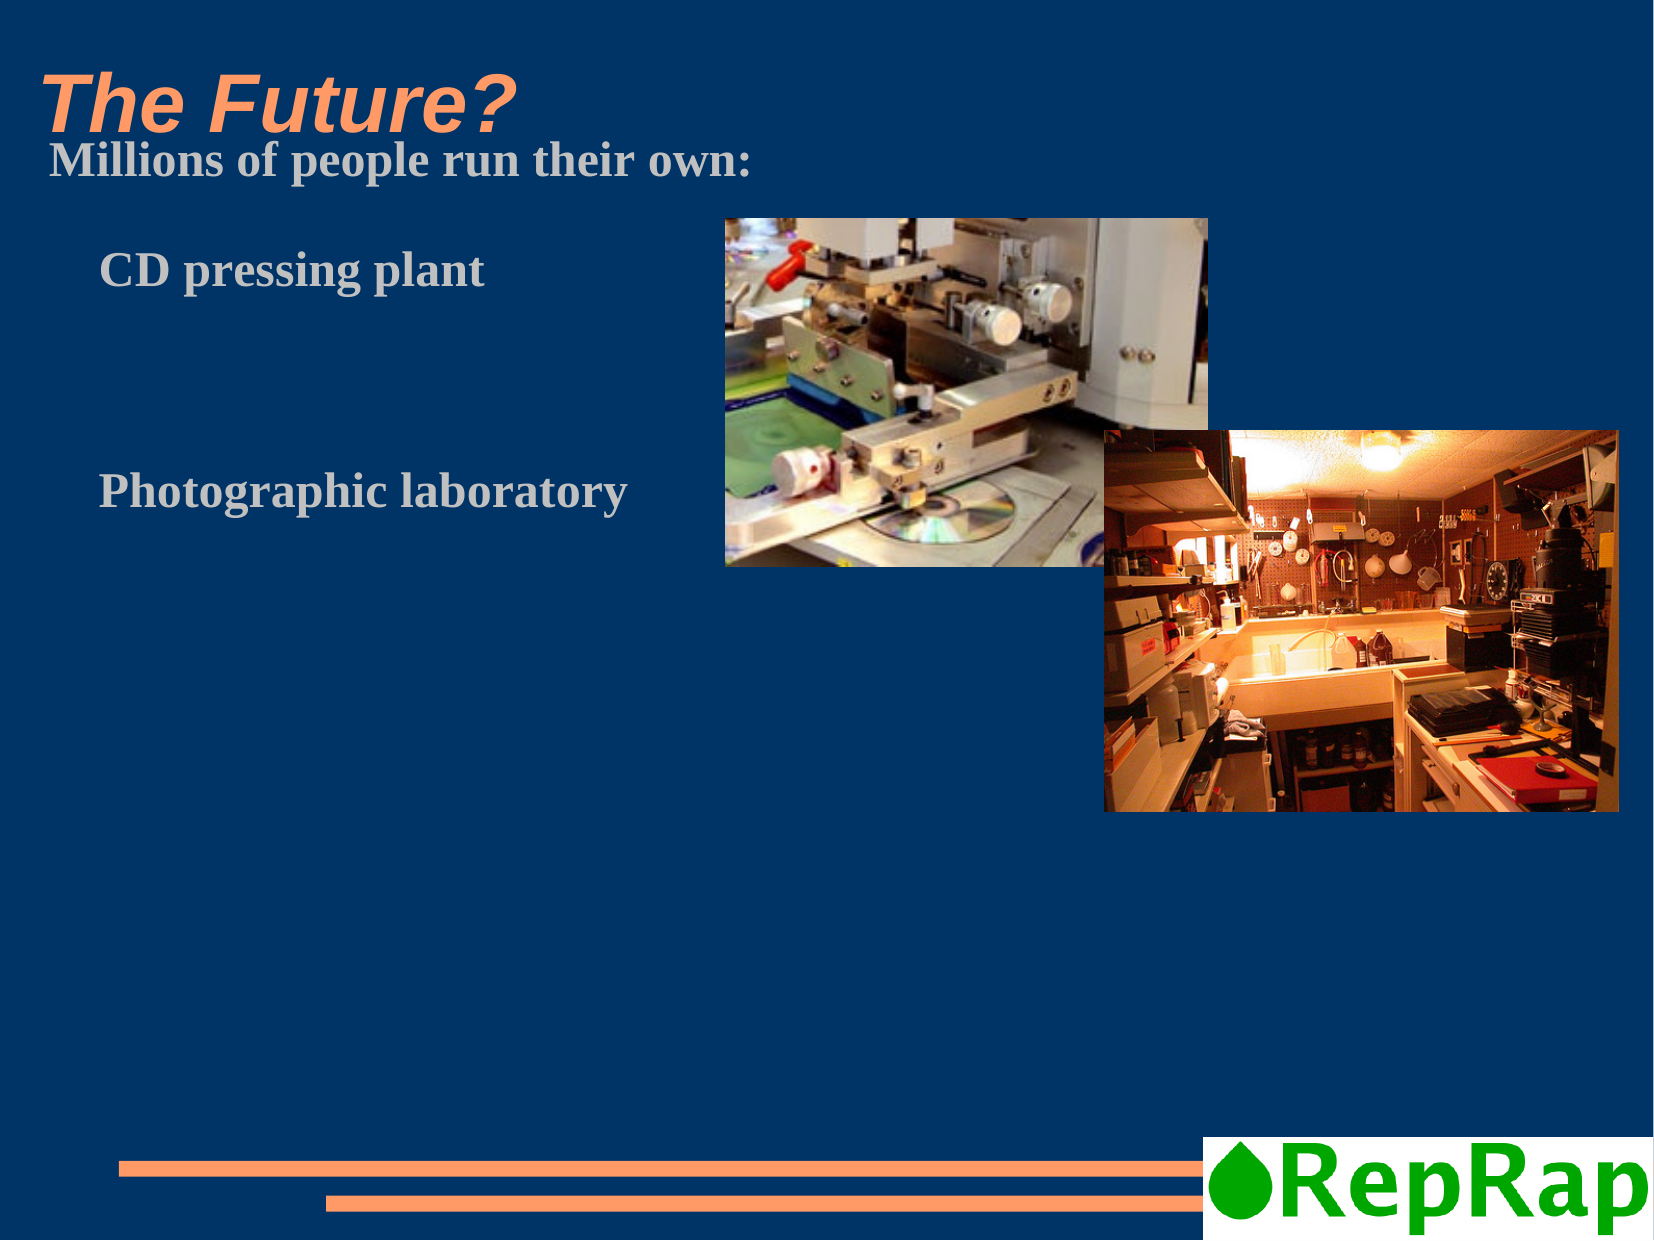

# The Future?
Millions of people run their own:
 CD pressing plant
 Photographic laboratory